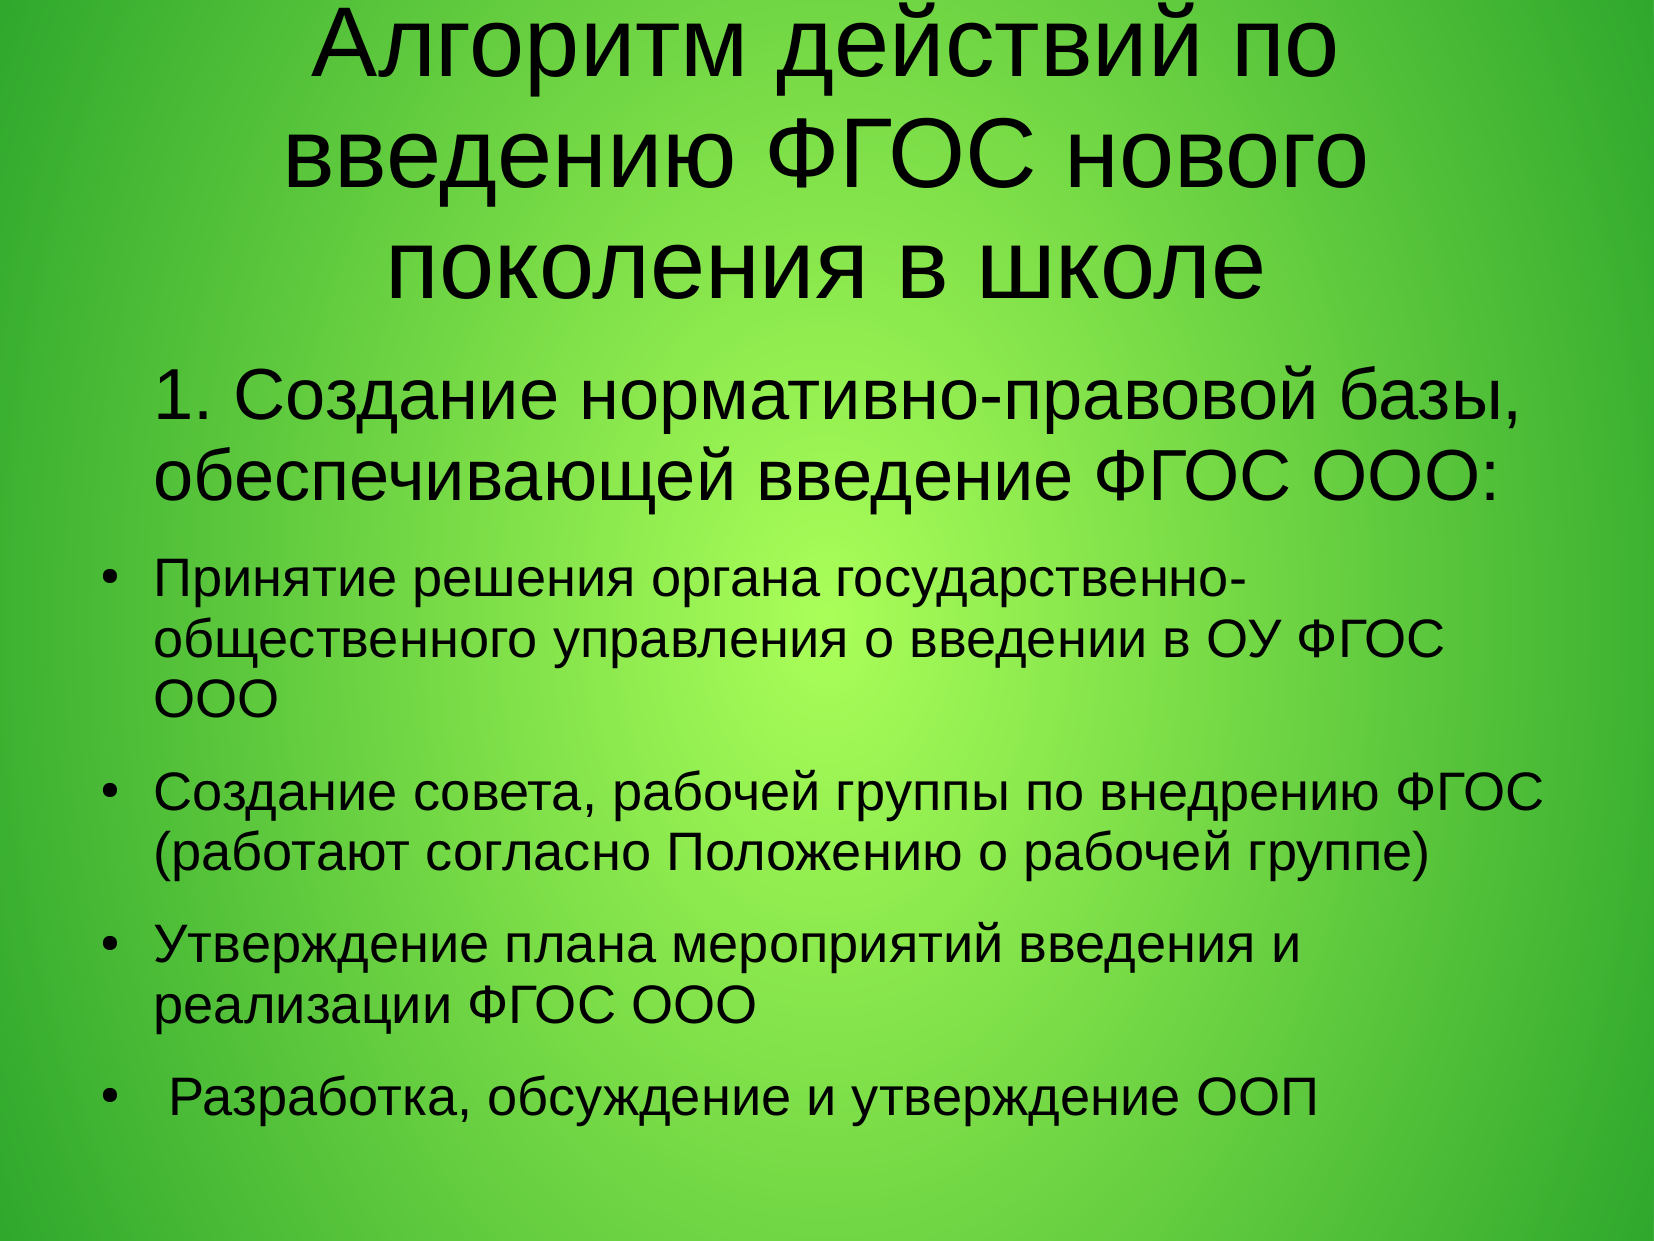

# Алгоритм действий по введению ФГОС нового поколения в школе
1. Создание нормативно-правовой базы, обеспечивающей введение ФГОС ООО:
Принятие решения органа государственно-общественного управления о введении в ОУ ФГОС ООО
Создание совета, рабочей группы по внедрению ФГОС (работают согласно Положению о рабочей группе)
Утверждение плана мероприятий введения и реализации ФГОС ООО
 Разработка, обсуждение и утверждение ООП